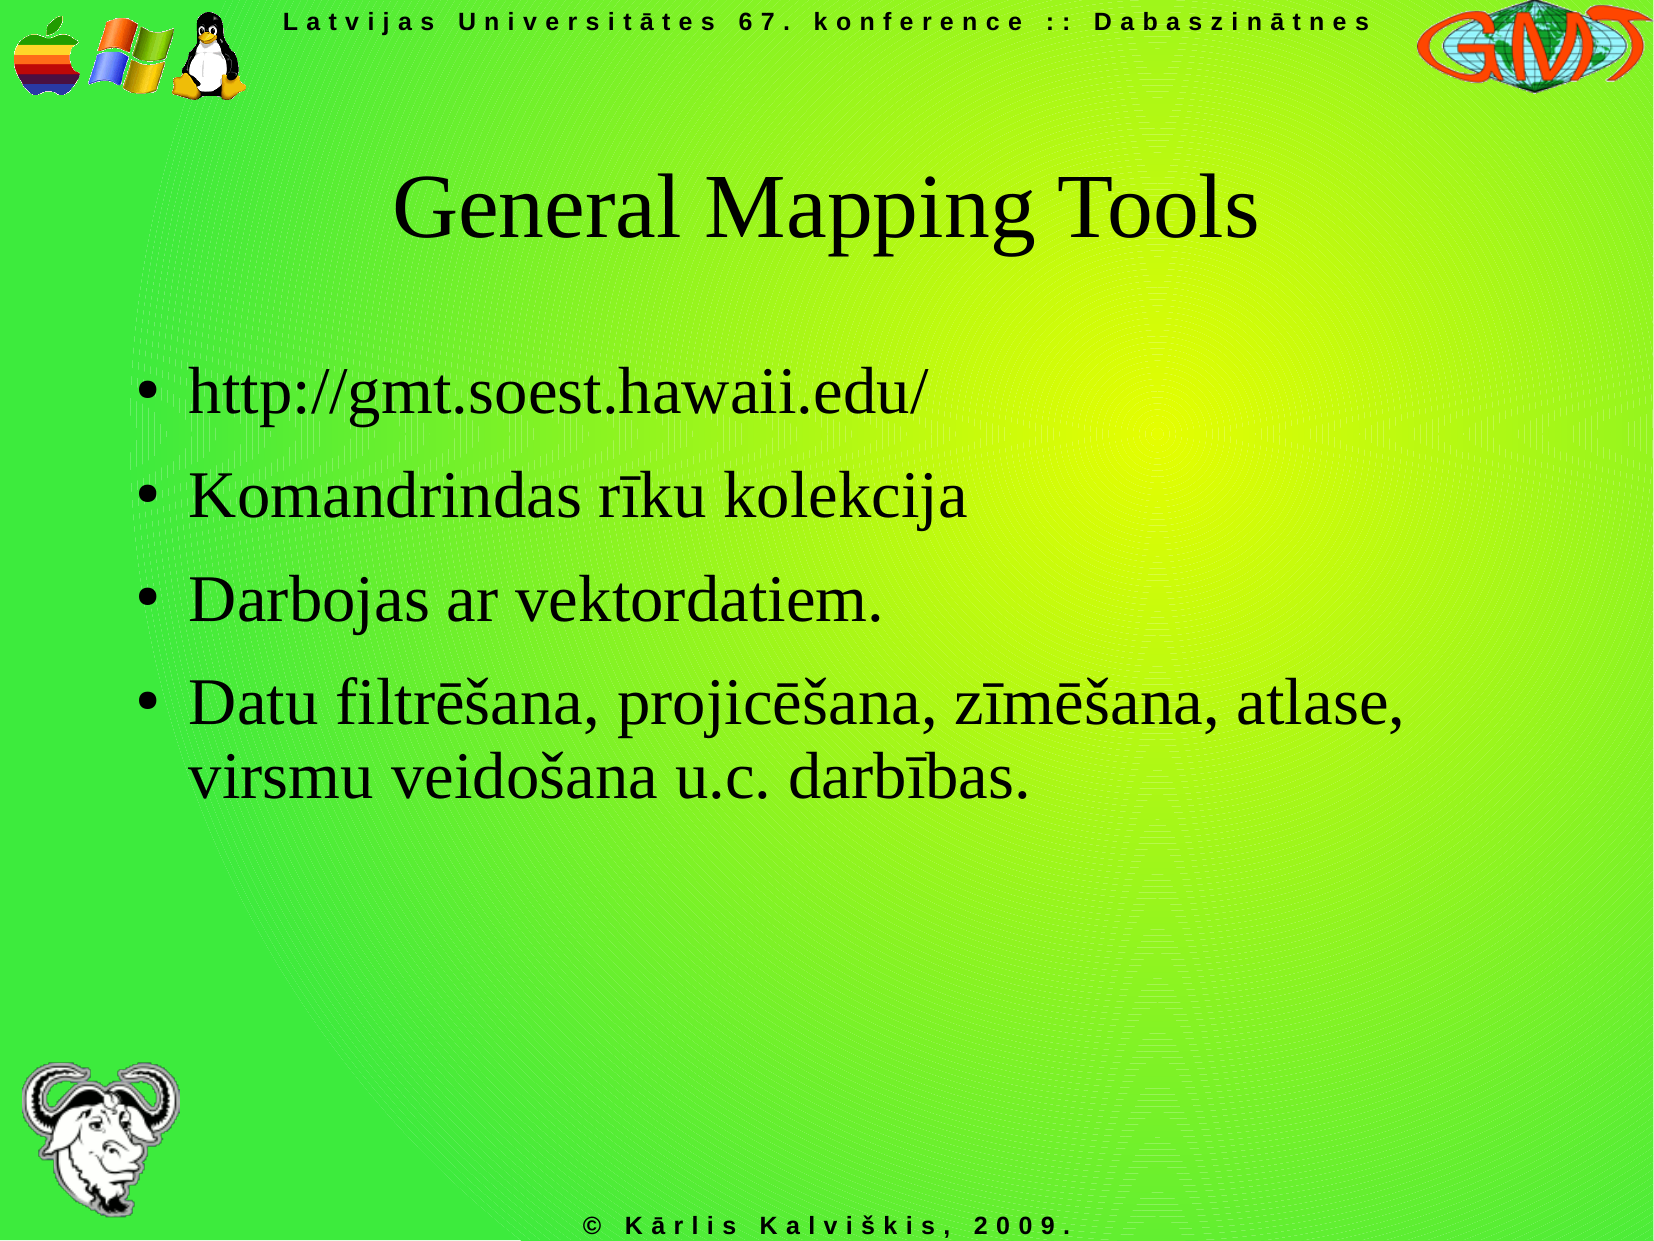

# General Mapping Tools
http://gmt.soest.hawaii.edu/
Komandrindas rīku kolekcija
Darbojas ar vektordatiem.
Datu filtrēšana, projicēšana, zīmēšana, atlase, virsmu veidošana u.c. darbības.